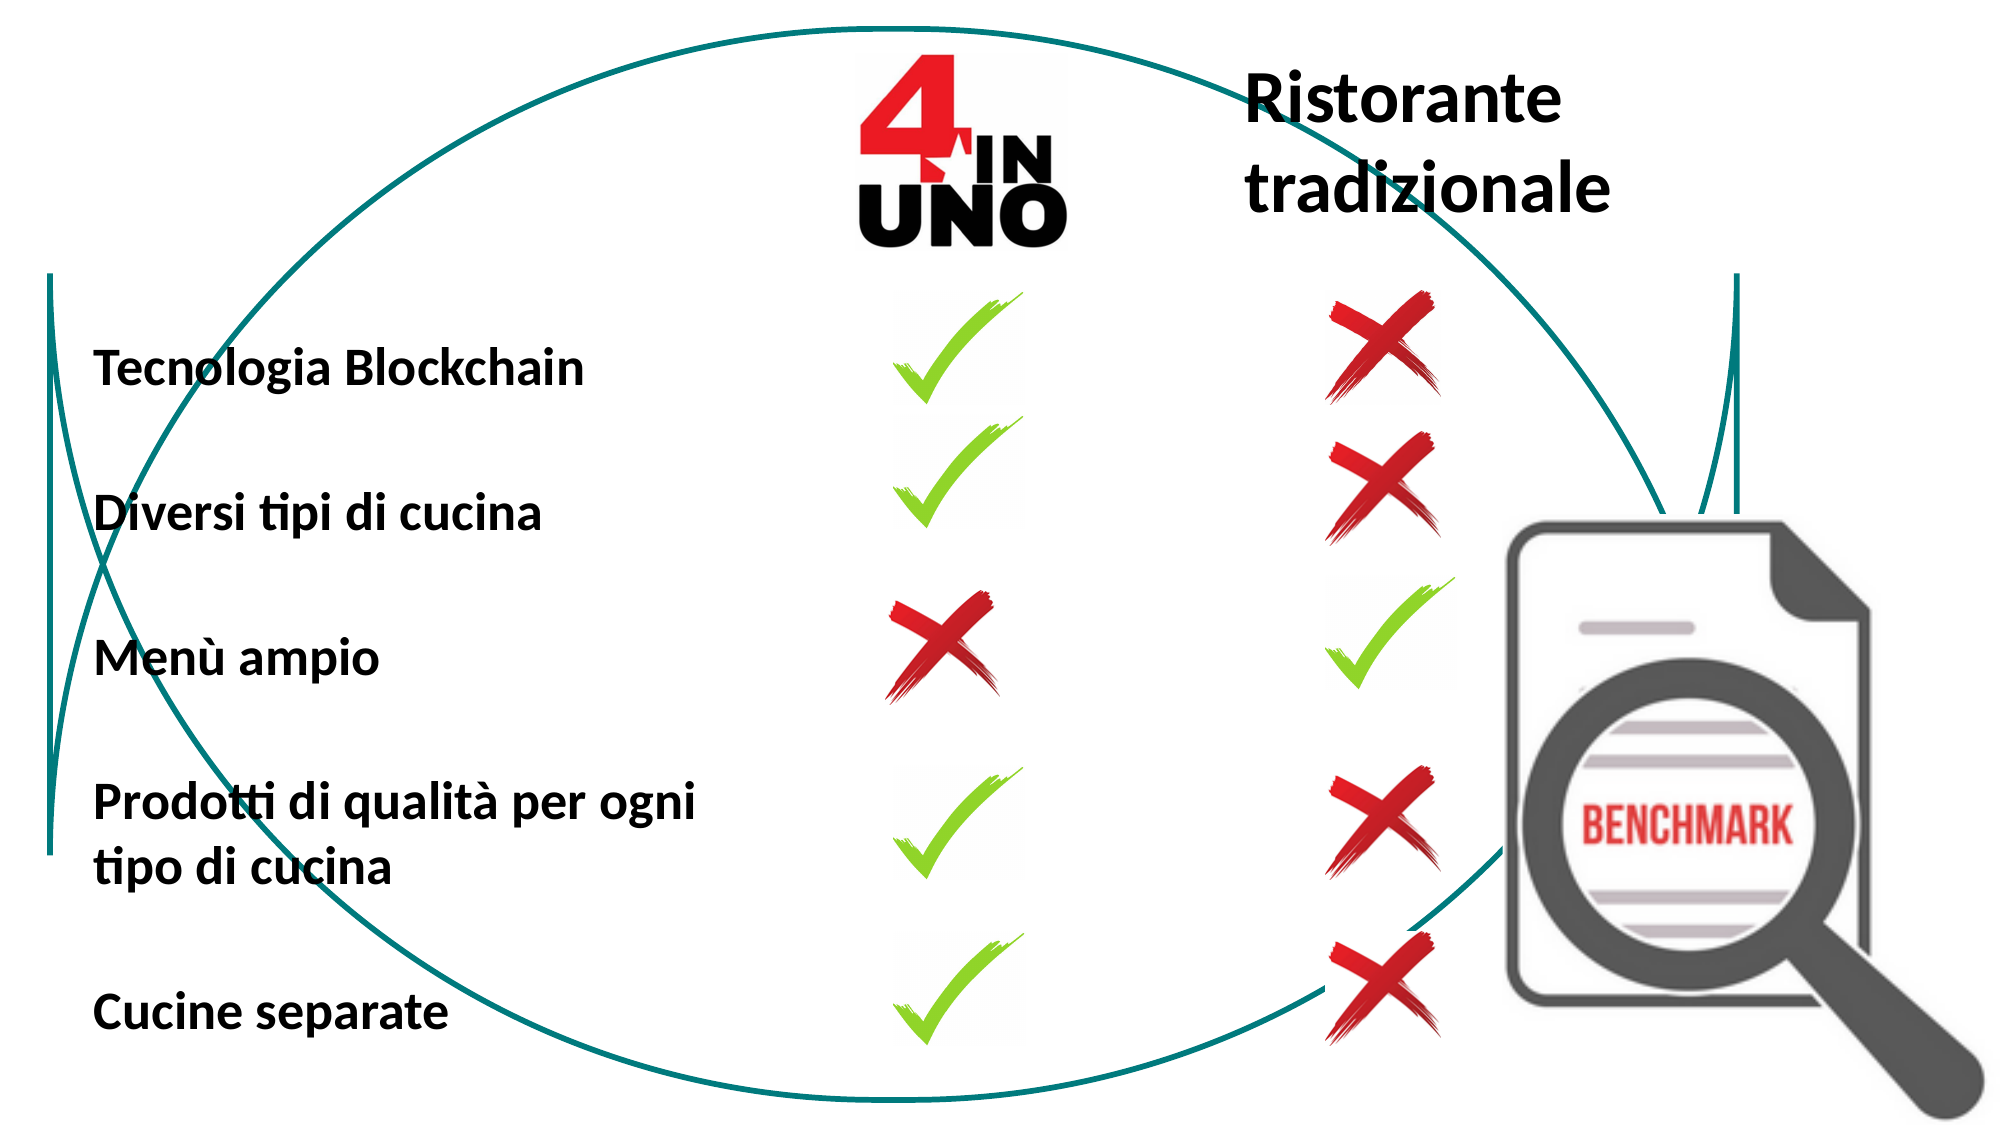

Ristorante tradizionale
Tecnologia Blockchain
Diversi tipi di cucina
Menù ampio
Prodotti di qualità per ogni tipo di cucina
Cucine separate